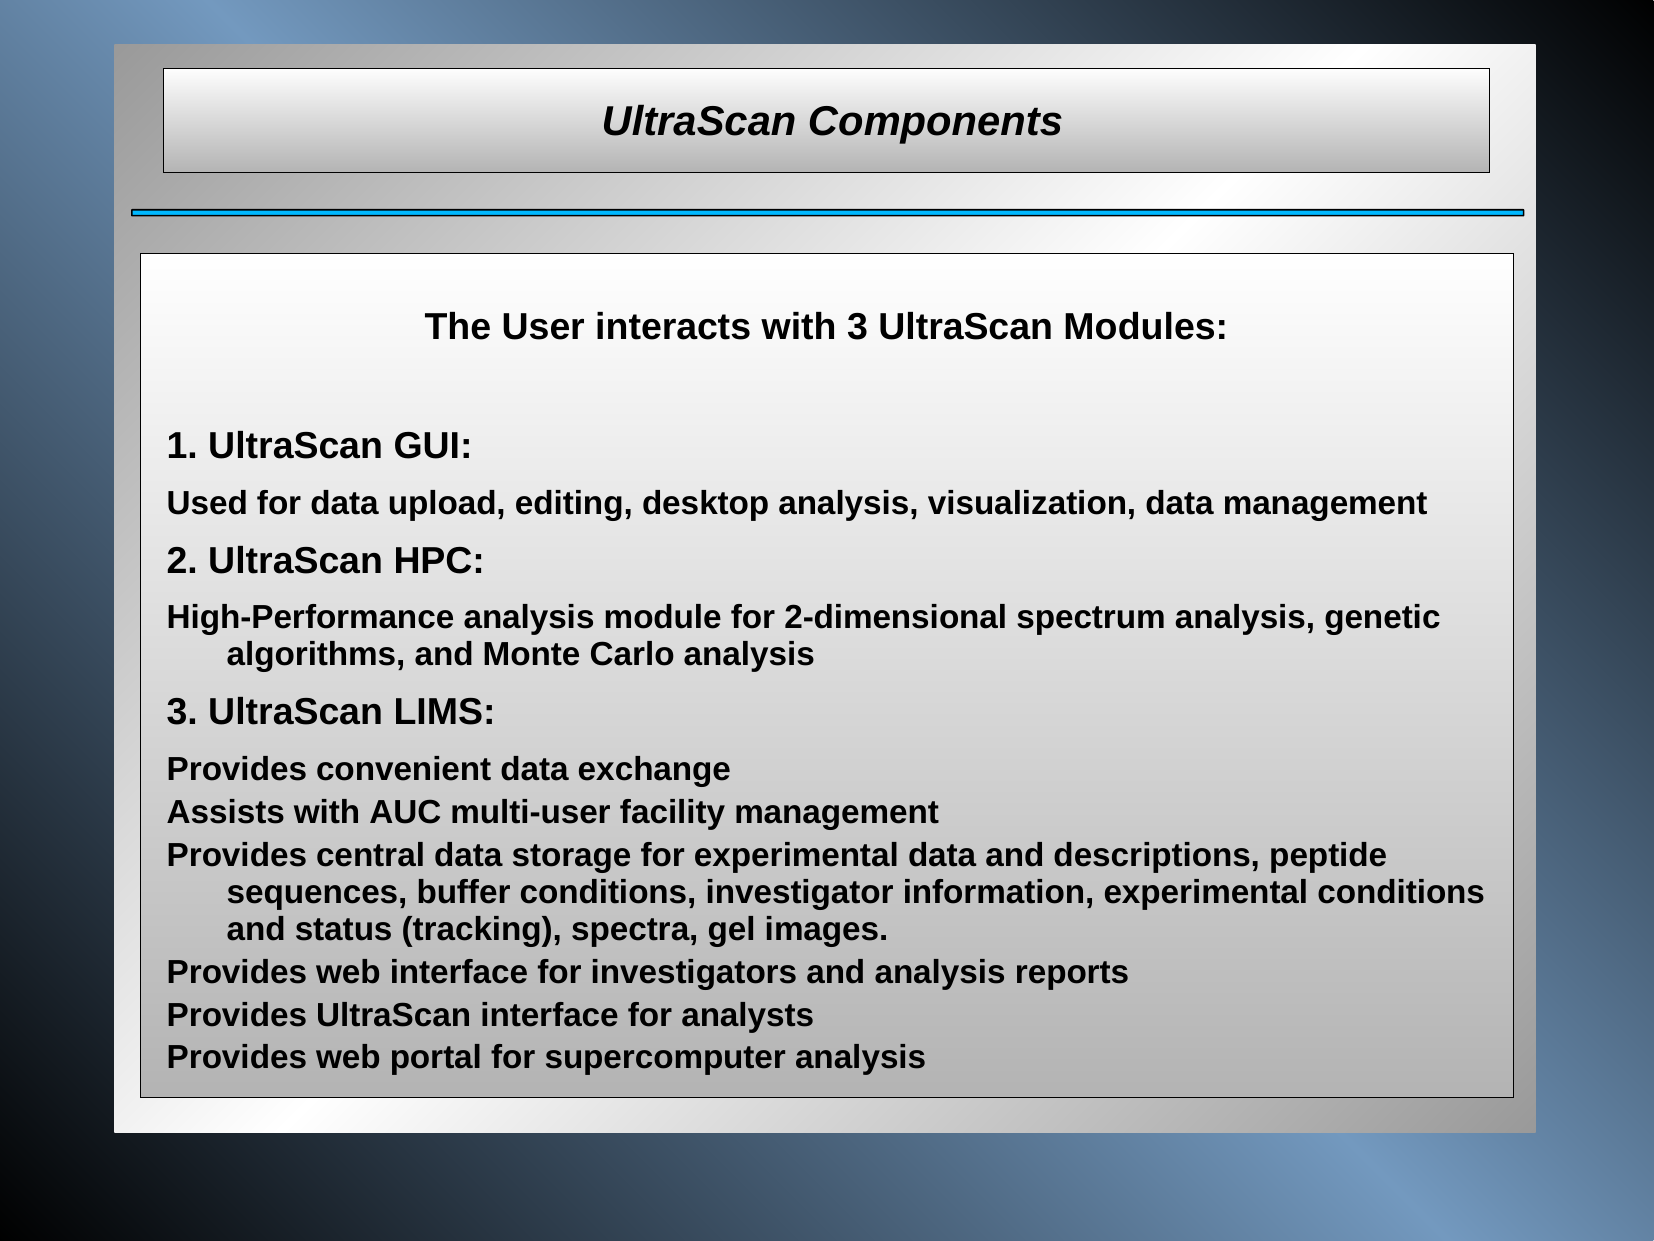

UltraScan Components
The User interacts with 3 UltraScan Modules:
1. UltraScan GUI:
Used for data upload, editing, desktop analysis, visualization, data management
2. UltraScan HPC:
High-Performance analysis module for 2-dimensional spectrum analysis, genetic algorithms, and Monte Carlo analysis
3. UltraScan LIMS:
Provides convenient data exchange
Assists with AUC multi-user facility management
Provides central data storage for experimental data and descriptions, peptide sequences, buffer conditions, investigator information, experimental conditions and status (tracking), spectra, gel images.
Provides web interface for investigators and analysis reports
Provides UltraScan interface for analysts
Provides web portal for supercomputer analysis